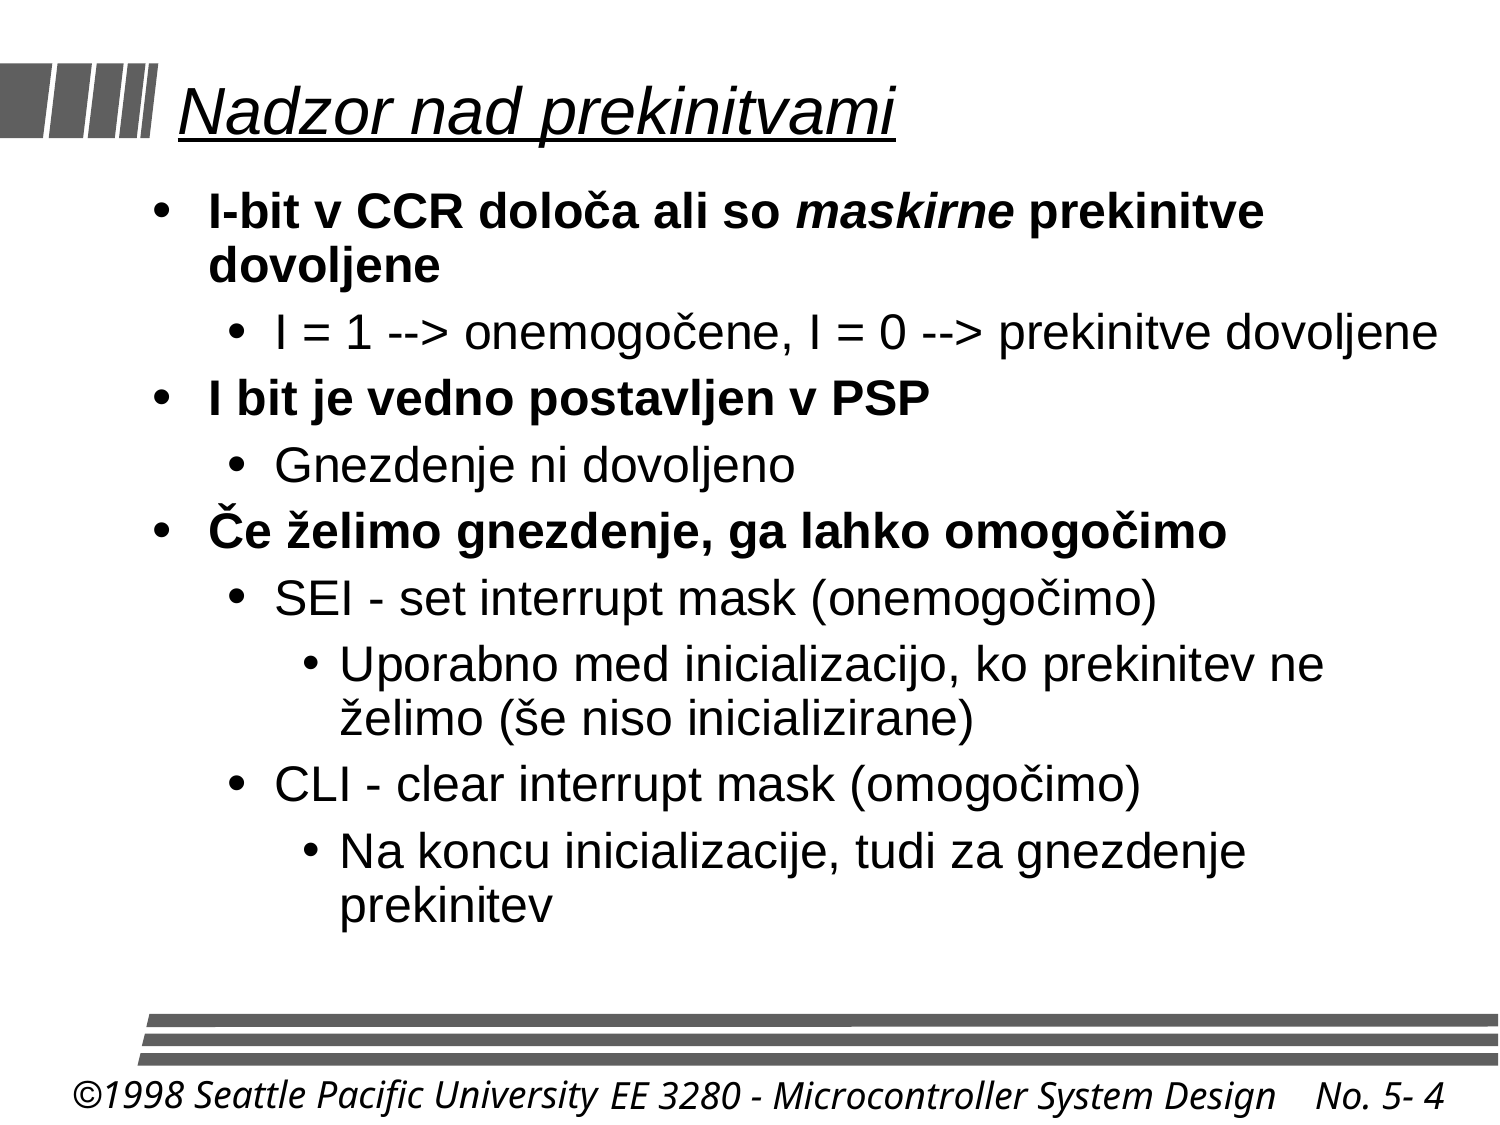

# Nadzor nad prekinitvami
I-bit v CCR določa ali so maskirne prekinitve dovoljene
I = 1 --> onemogočene, I = 0 --> prekinitve dovoljene
I bit je vedno postavljen v PSP
Gnezdenje ni dovoljeno
Če želimo gnezdenje, ga lahko omogočimo
SEI - set interrupt mask (onemogočimo)
Uporabno med inicializacijo, ko prekinitev ne želimo (še niso inicializirane)
CLI - clear interrupt mask (omogočimo)
Na koncu inicializacije, tudi za gnezdenje prekinitev